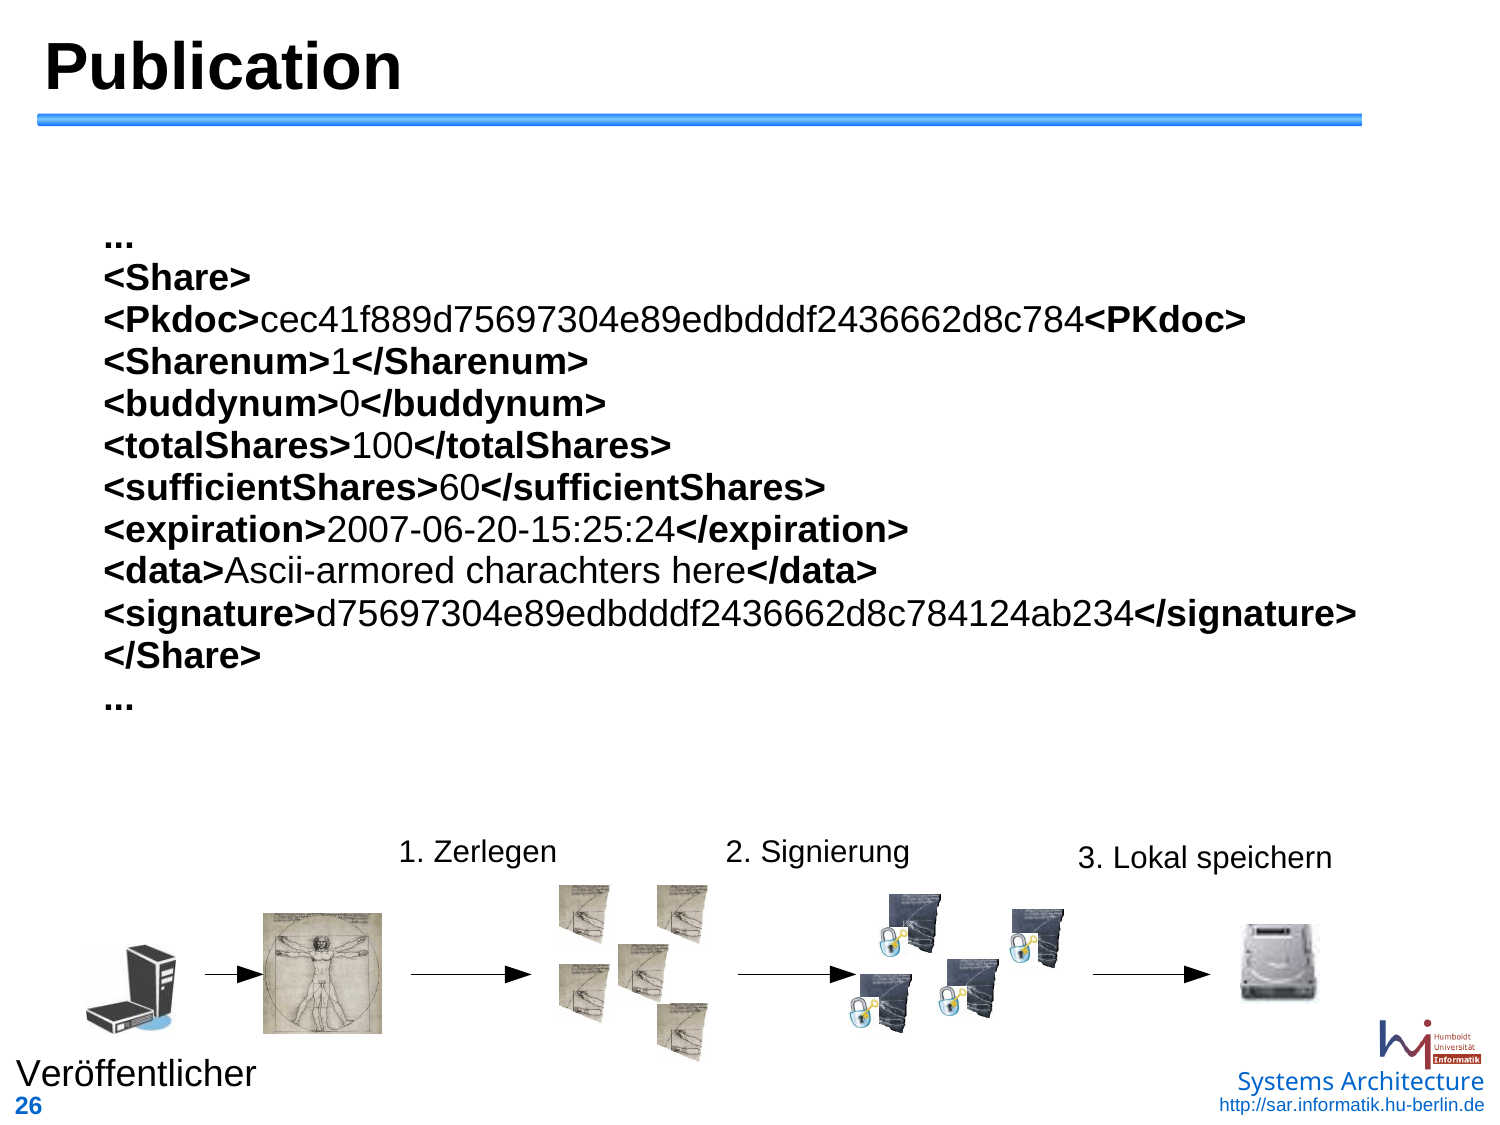

# Publication
...
<Share>
<Pkdoc>cec41f889d75697304e89edbdddf2436662d8c784<PKdoc>
<Sharenum>1</Sharenum>
<buddynum>0</buddynum>
<totalShares>100</totalShares>
<sufficientShares>60</sufficientShares>
<expiration>2007-06-20-15:25:24</expiration>
<data>Ascii-armored charachters here</data>
<signature>d75697304e89edbdddf2436662d8c784124ab234</signature>
</Share>
...
1. Zerlegen
2. Signierung
3. Lokal speichern
Veröffentlicher